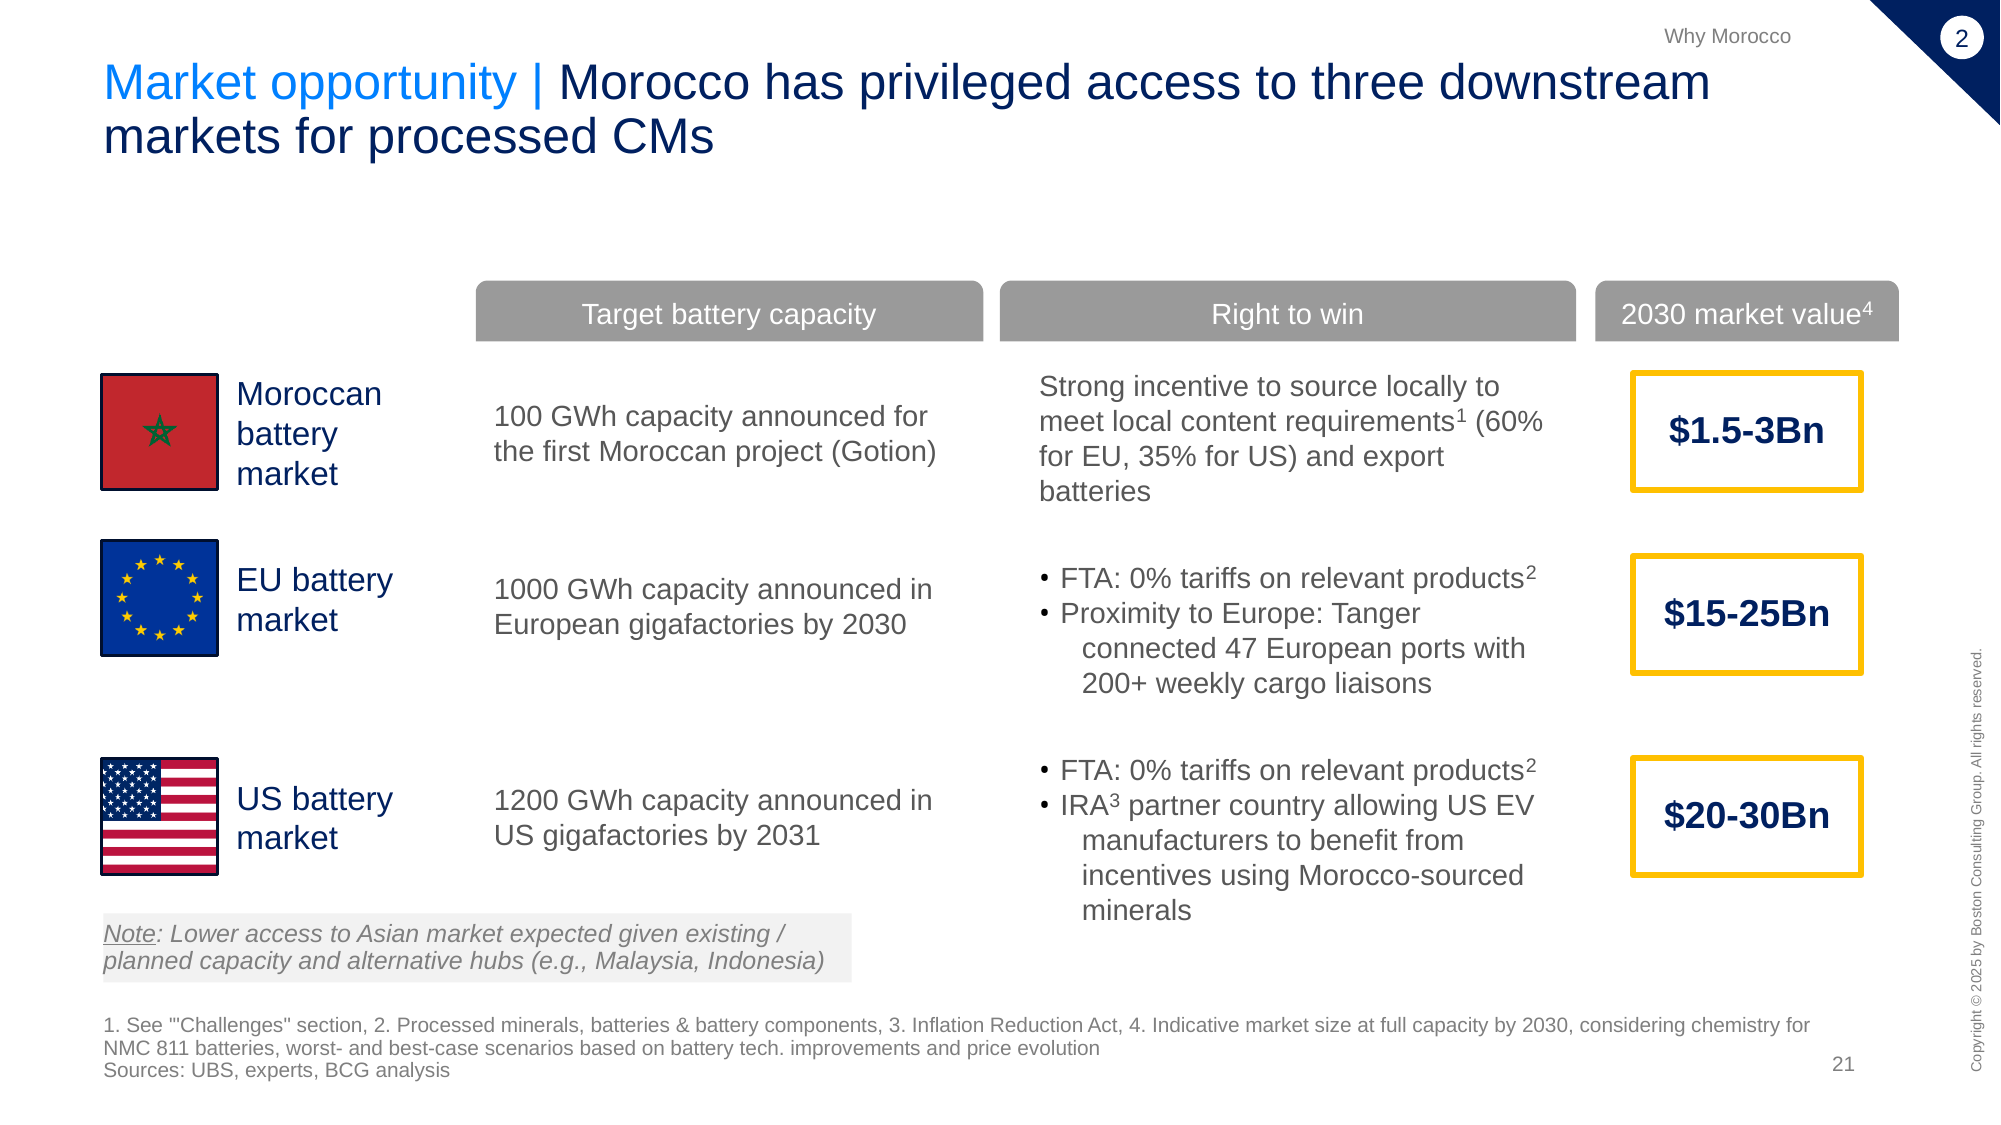

Why Morocco
2
# Market opportunity | Morocco has privileged access to three downstream markets for processed CMs
Target battery capacity
Right to win
2030 market value4
100 GWh capacity announced for the first Moroccan project (Gotion)
Strong incentive to source locally to meet local content requirements1 (60% for EU, 35% for US) and export batteries
Moroccan battery market
$1.5-3Bn
1000 GWh capacity announced in European gigafactories by 2030
EU battery market
FTA: 0% tariffs on relevant products2
Proximity to Europe: Tanger connected 47 European ports with 200+ weekly cargo liaisons
$15-25Bn
1200 GWh capacity announced in US gigafactories by 2031
FTA: 0% tariffs on relevant products2
IRA3 partner country allowing US EV manufacturers to benefit from incentives using Morocco-sourced minerals
$20-30Bn
US battery market
Note: Lower access to Asian market expected given existing / planned capacity and alternative hubs (e.g., Malaysia, Indonesia)
1. See '"Challenges" section, 2. Processed minerals, batteries & battery components, 3. Inflation Reduction Act, 4. Indicative market size at full capacity by 2030, considering chemistry for NMC 811 batteries, worst- and best-case scenarios based on battery tech. improvements and price evolution
Sources: UBS, experts, BCG analysis